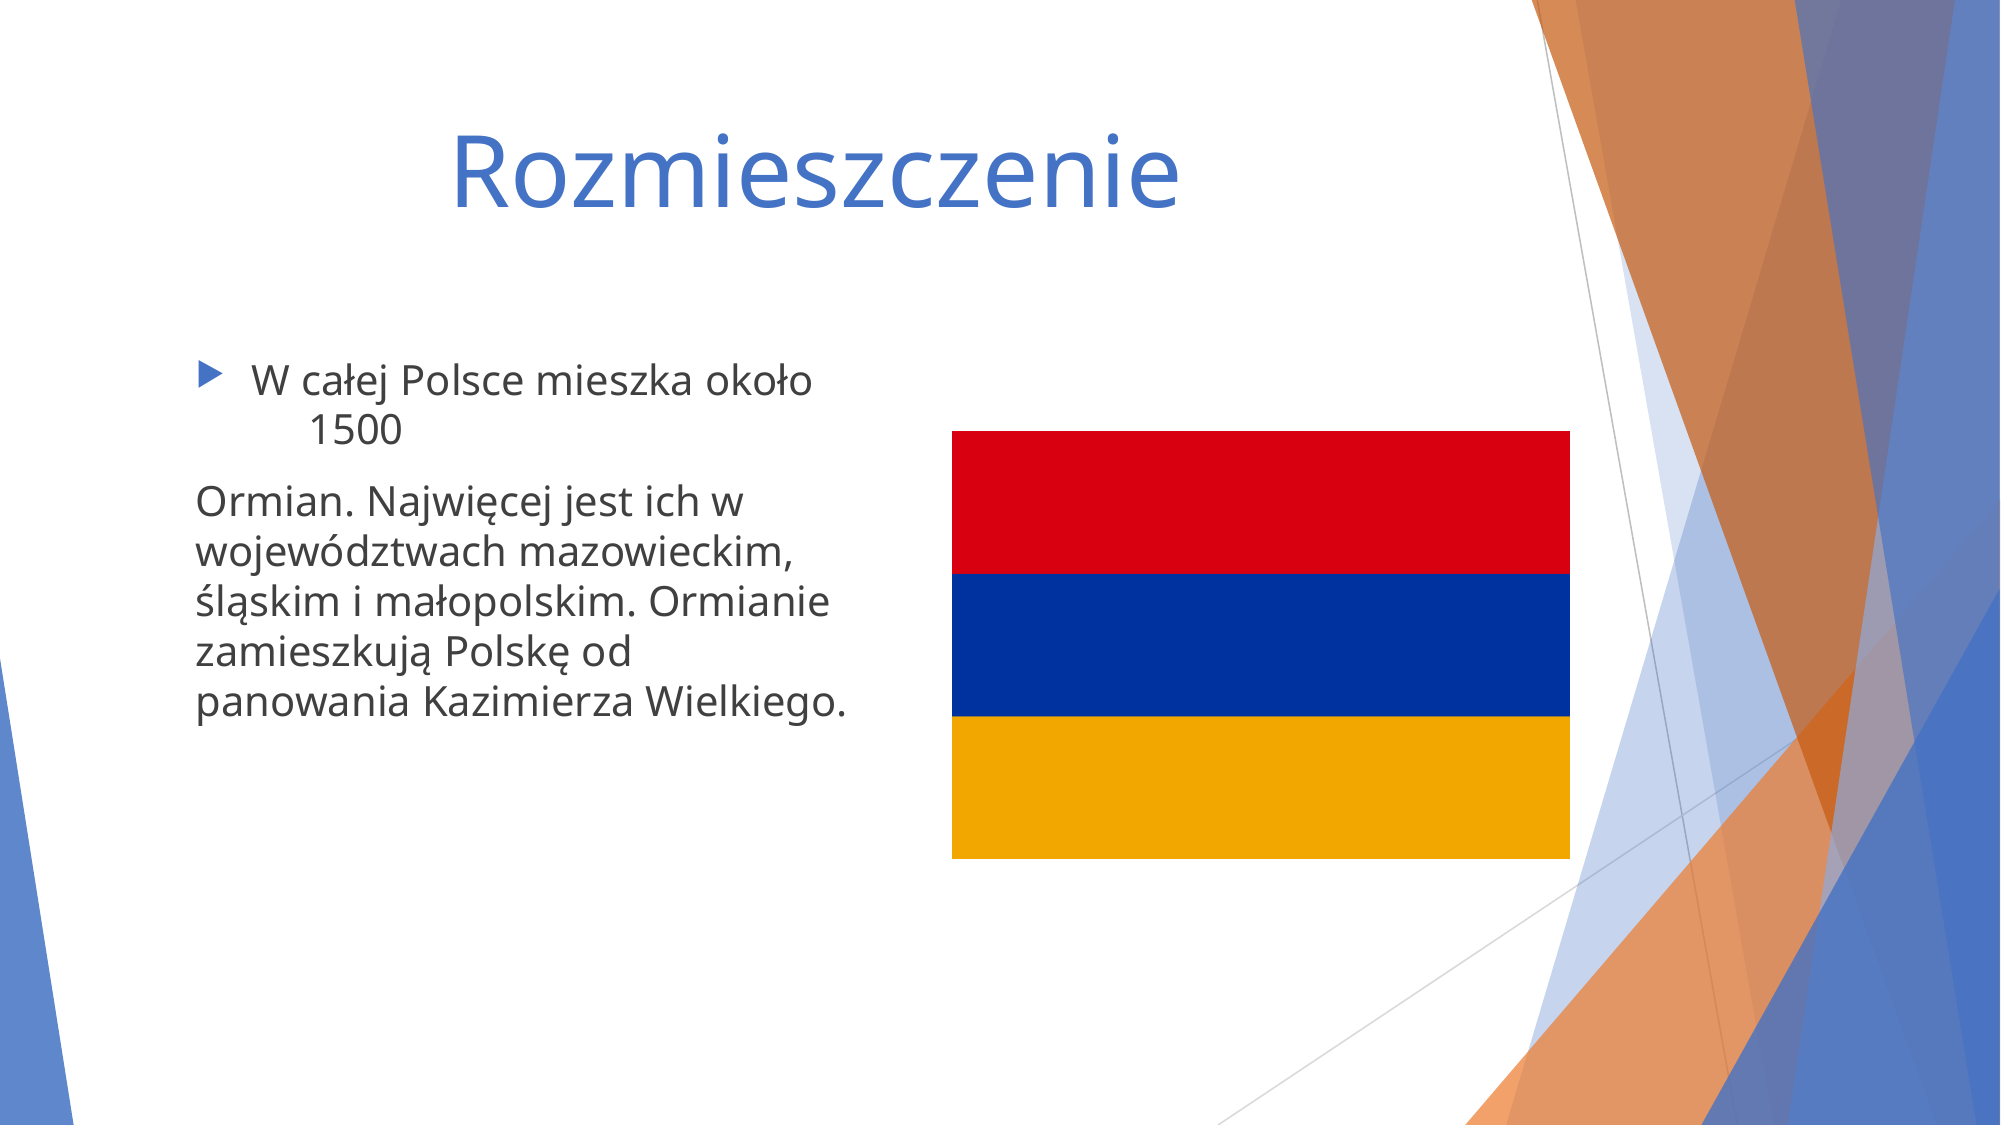

# Rozmieszczenie
W całej Polsce mieszka około 1500
Ormian. Najwięcej jest ich w województwach mazowieckim, śląskim i małopolskim. Ormianie zamieszkują Polskę od panowania Kazimierza Wielkiego.